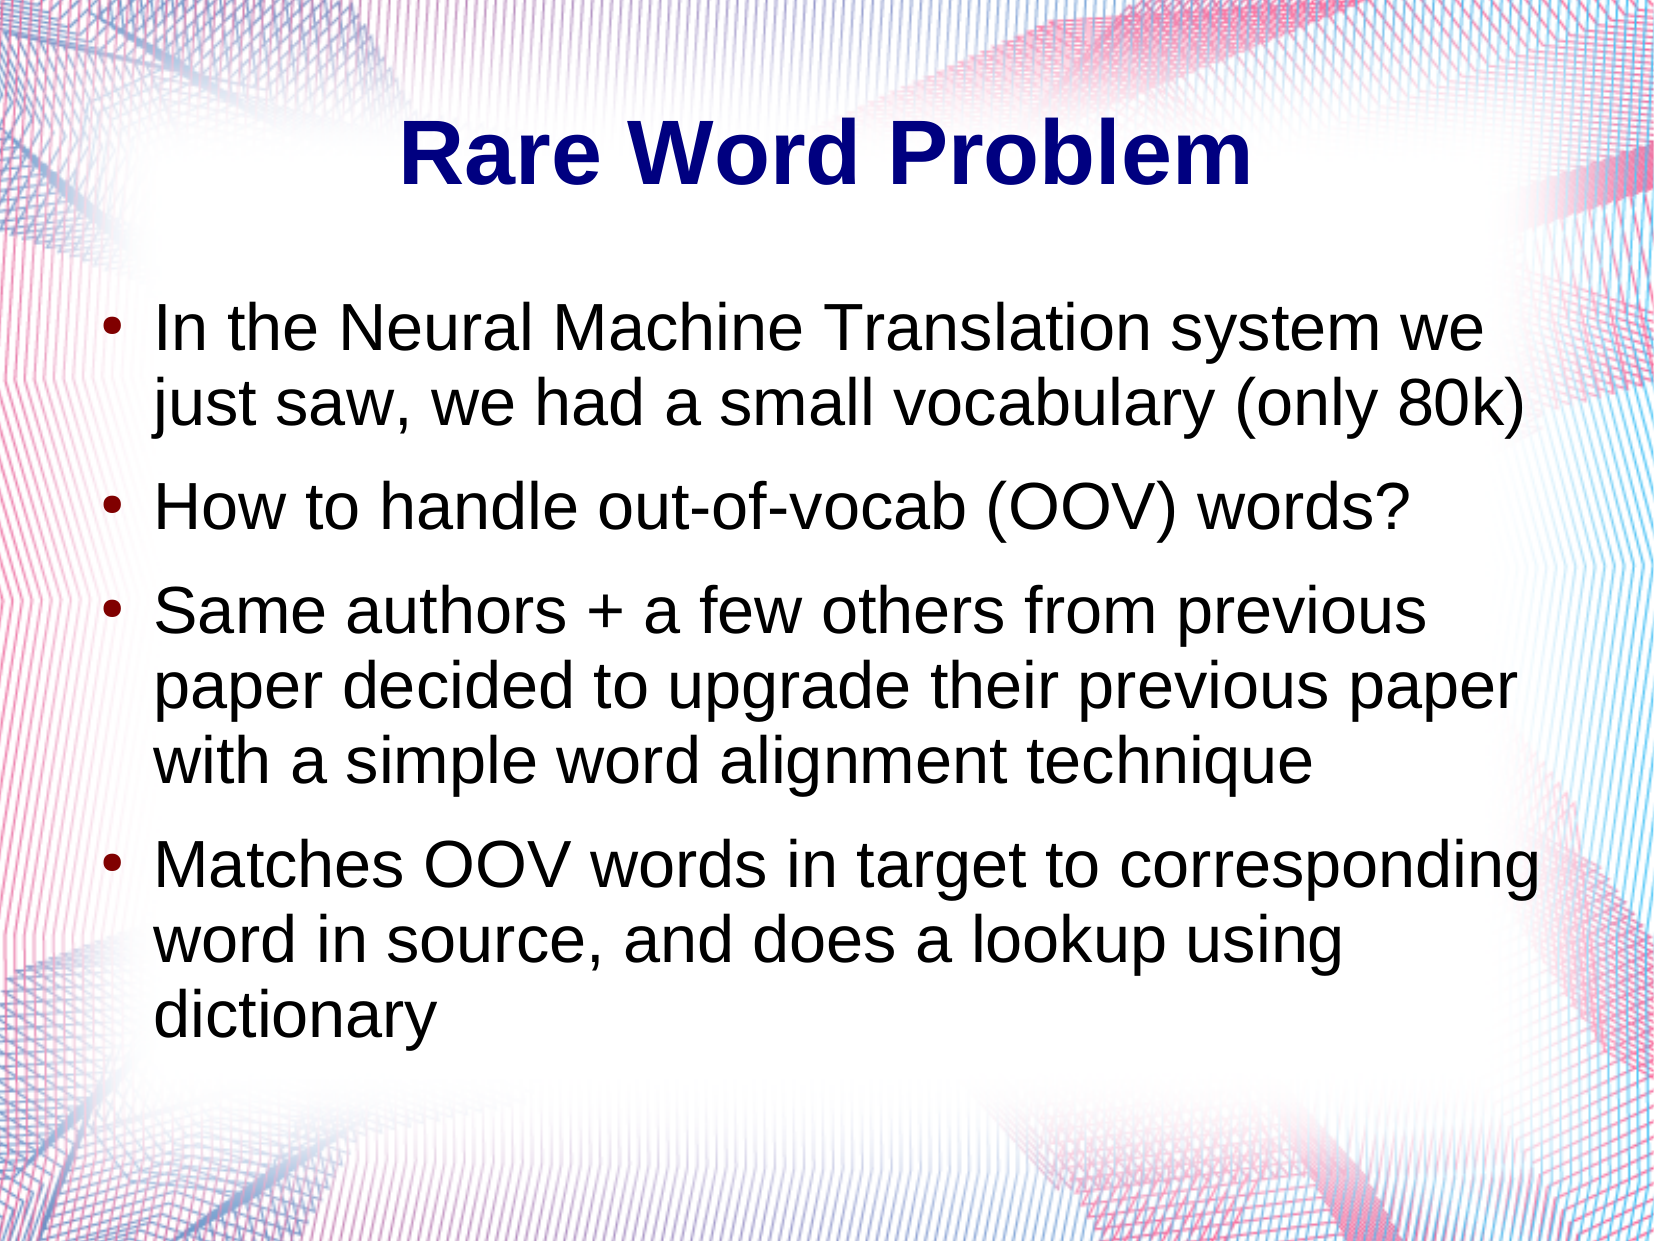

# Rare Word Problem
In the Neural Machine Translation system we just saw, we had a small vocabulary (only 80k)
How to handle out-of-vocab (OOV) words?
Same authors + a few others from previous paper decided to upgrade their previous paper with a simple word alignment technique
Matches OOV words in target to corresponding word in source, and does a lookup using dictionary